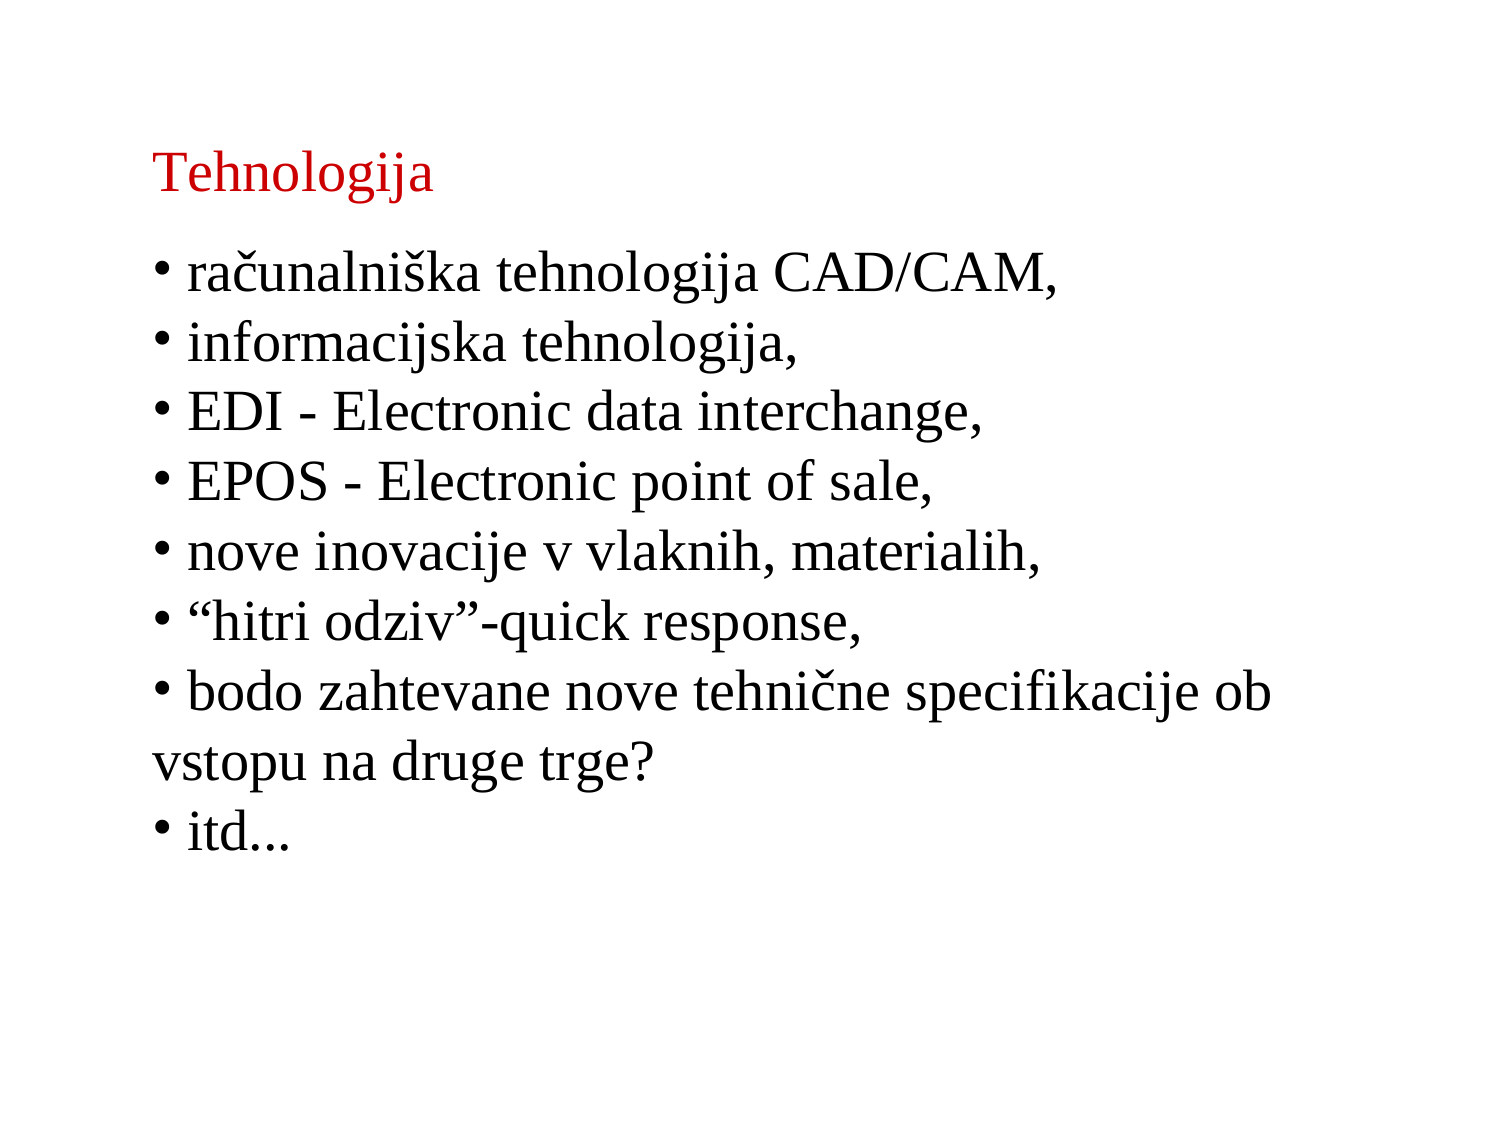

Tehnologija
 računalniška tehnologija CAD/CAM,
 informacijska tehnologija,
 EDI - Electronic data interchange,
 EPOS - Electronic point of sale,
 nove inovacije v vlaknih, materialih,
 “hitri odziv”-quick response,
 bodo zahtevane nove tehnične specifikacije ob vstopu na druge trge?
 itd...